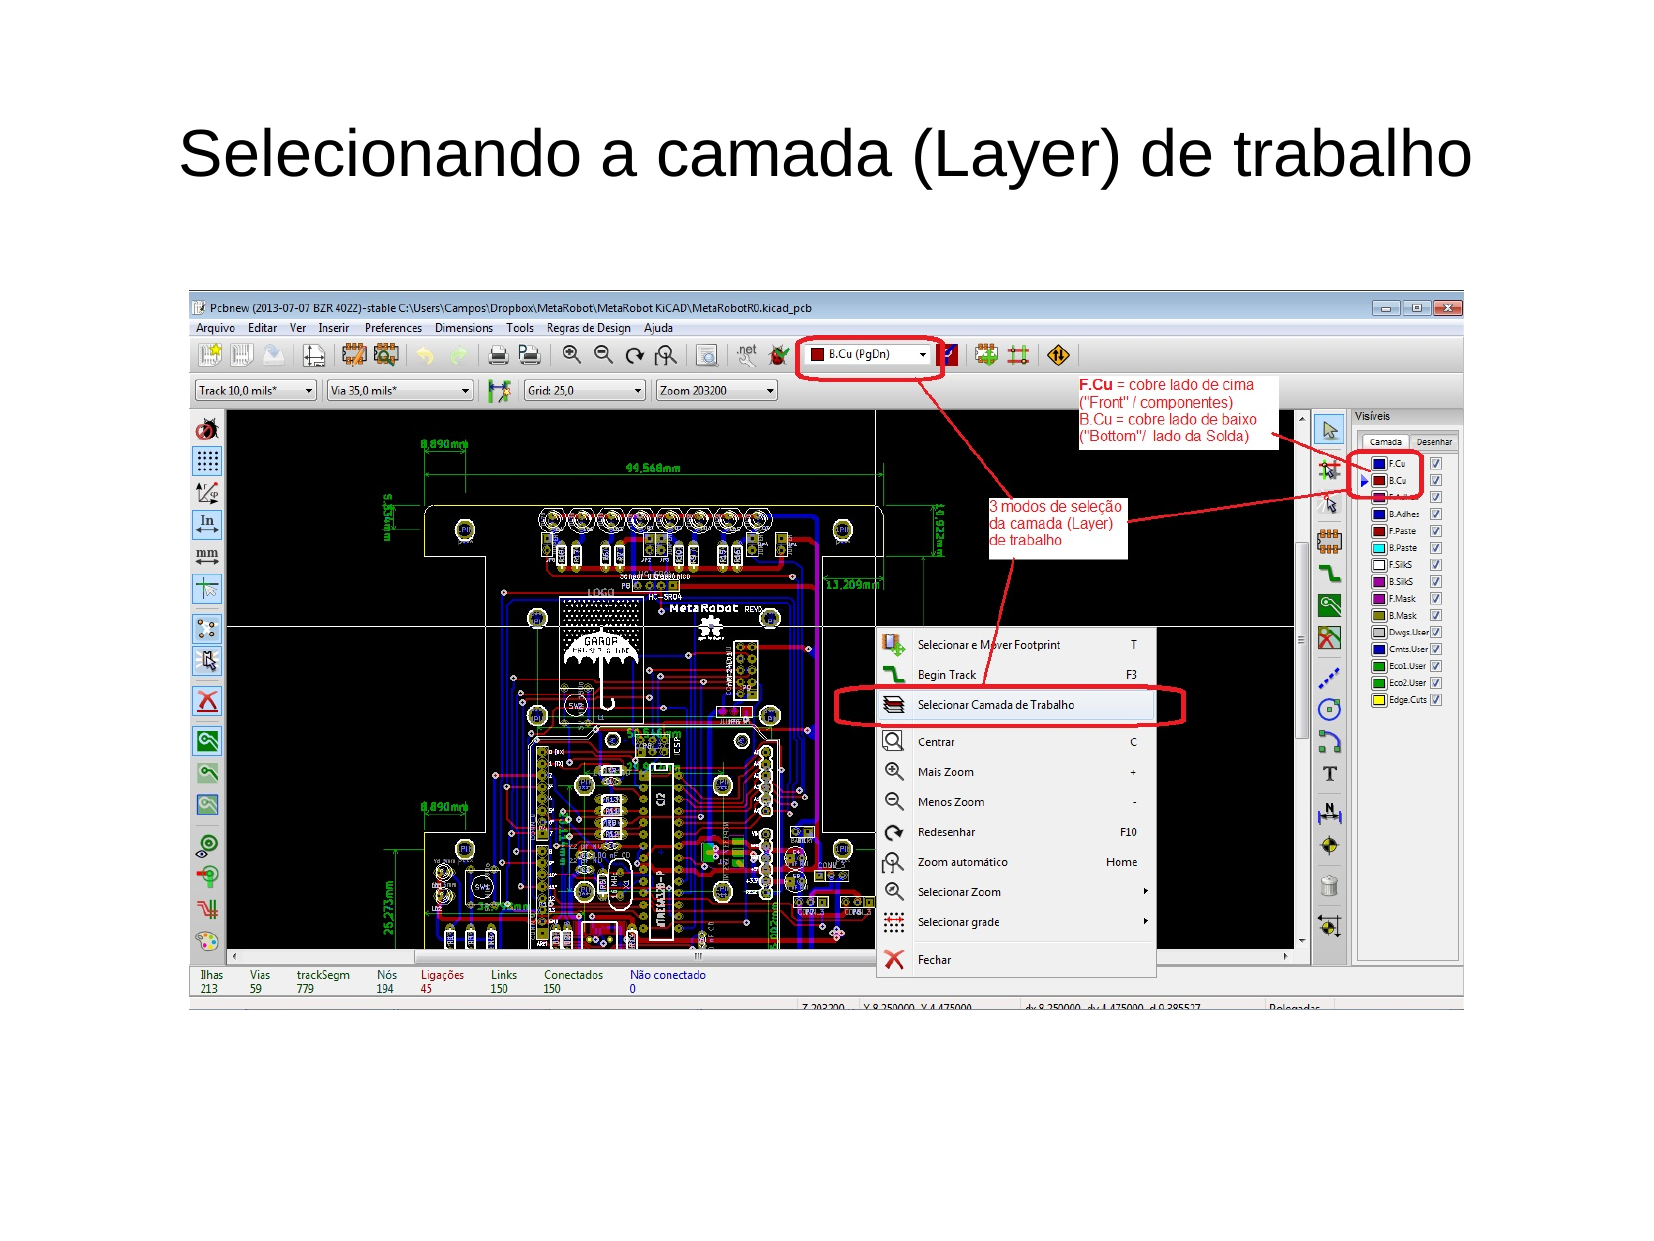

# Selecionando a camada (Layer) de trabalho